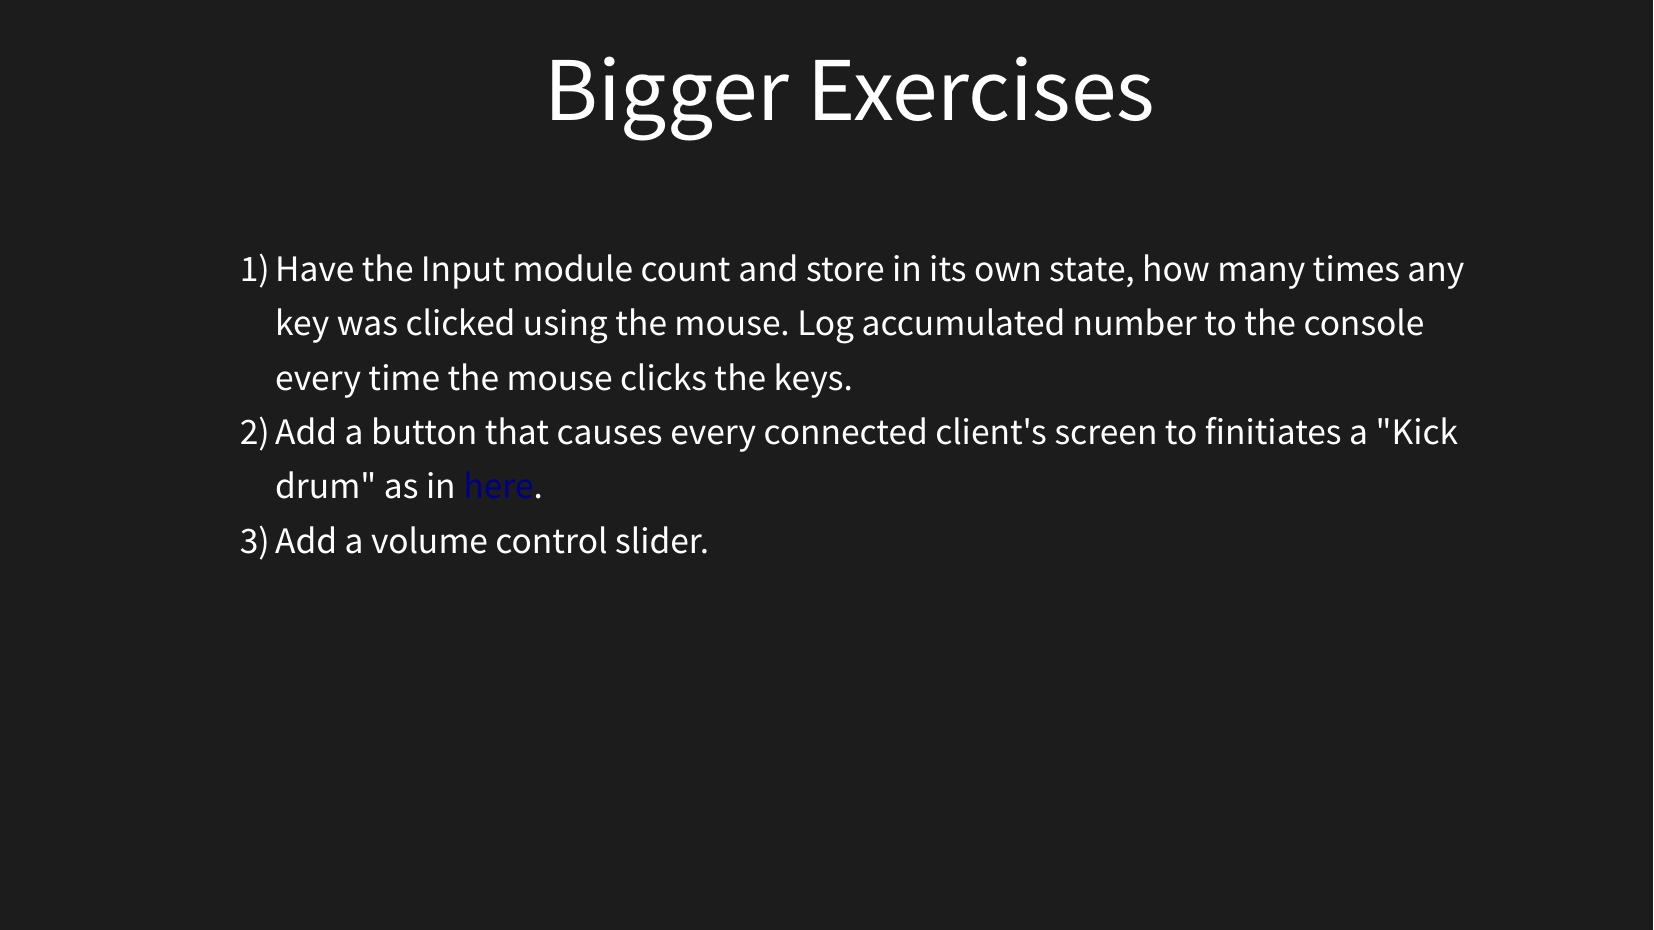

# Bigger Exercises
Have the Input module count and store in its own state, how many times any key was clicked using the mouse. Log accumulated number to the console every time the mouse clicks the keys.
Add a button that causes every connected client's screen to finitiates a "Kick drum" as in here.
Add a volume control slider.